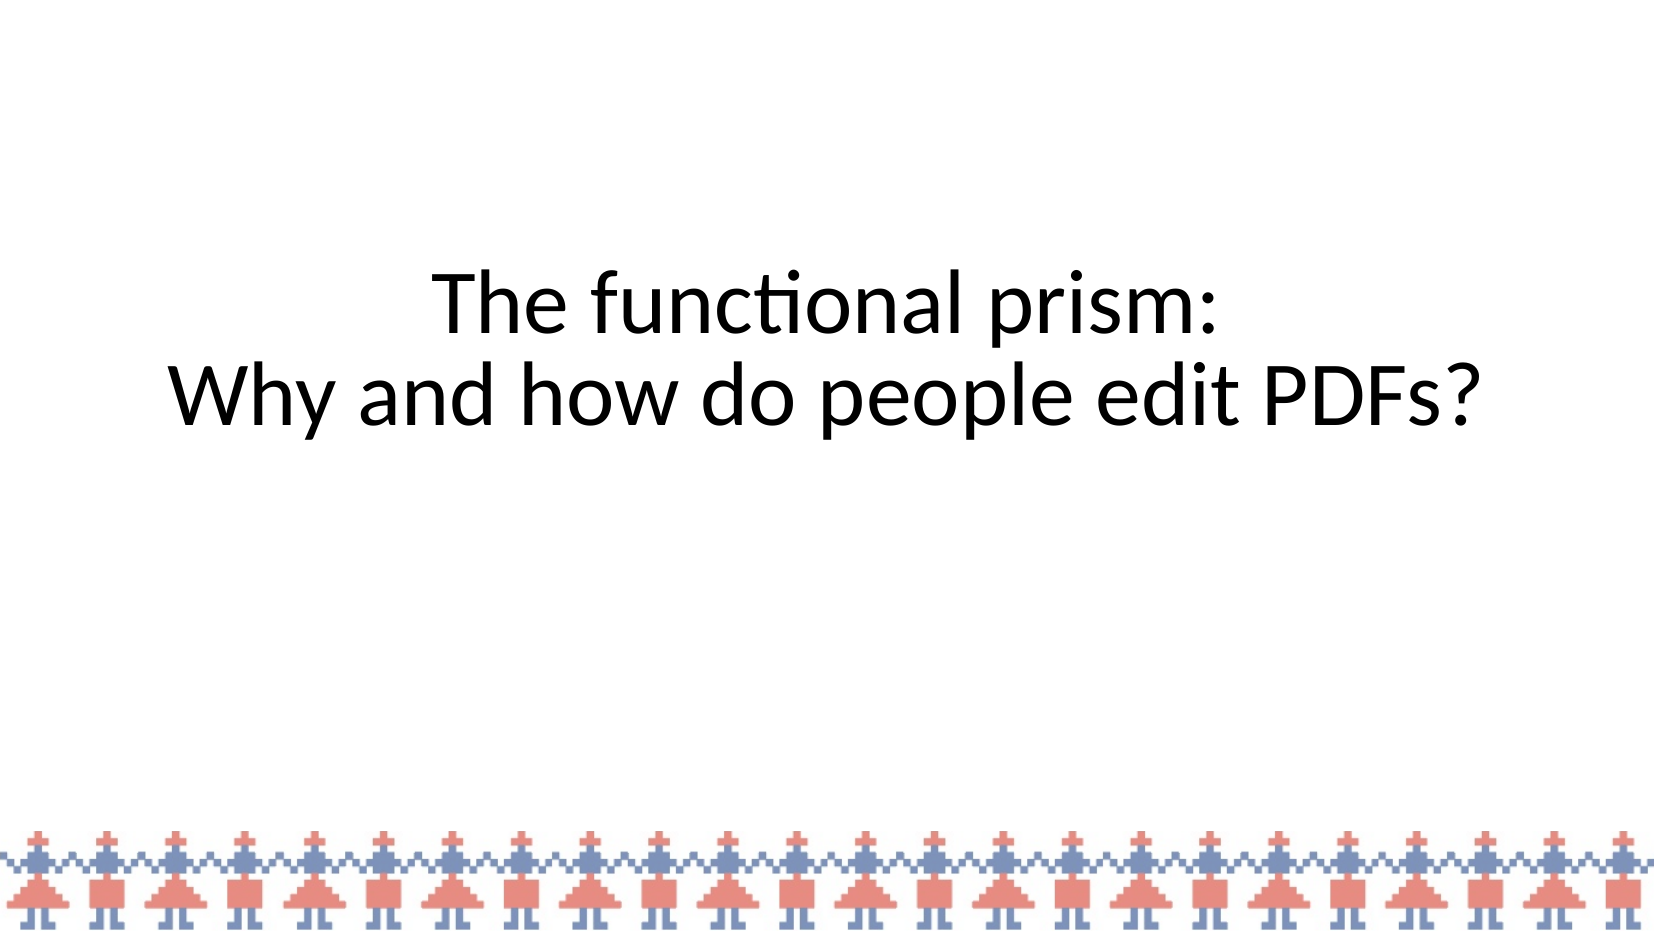

# The functional prism: Why and how do people edit PDFs?